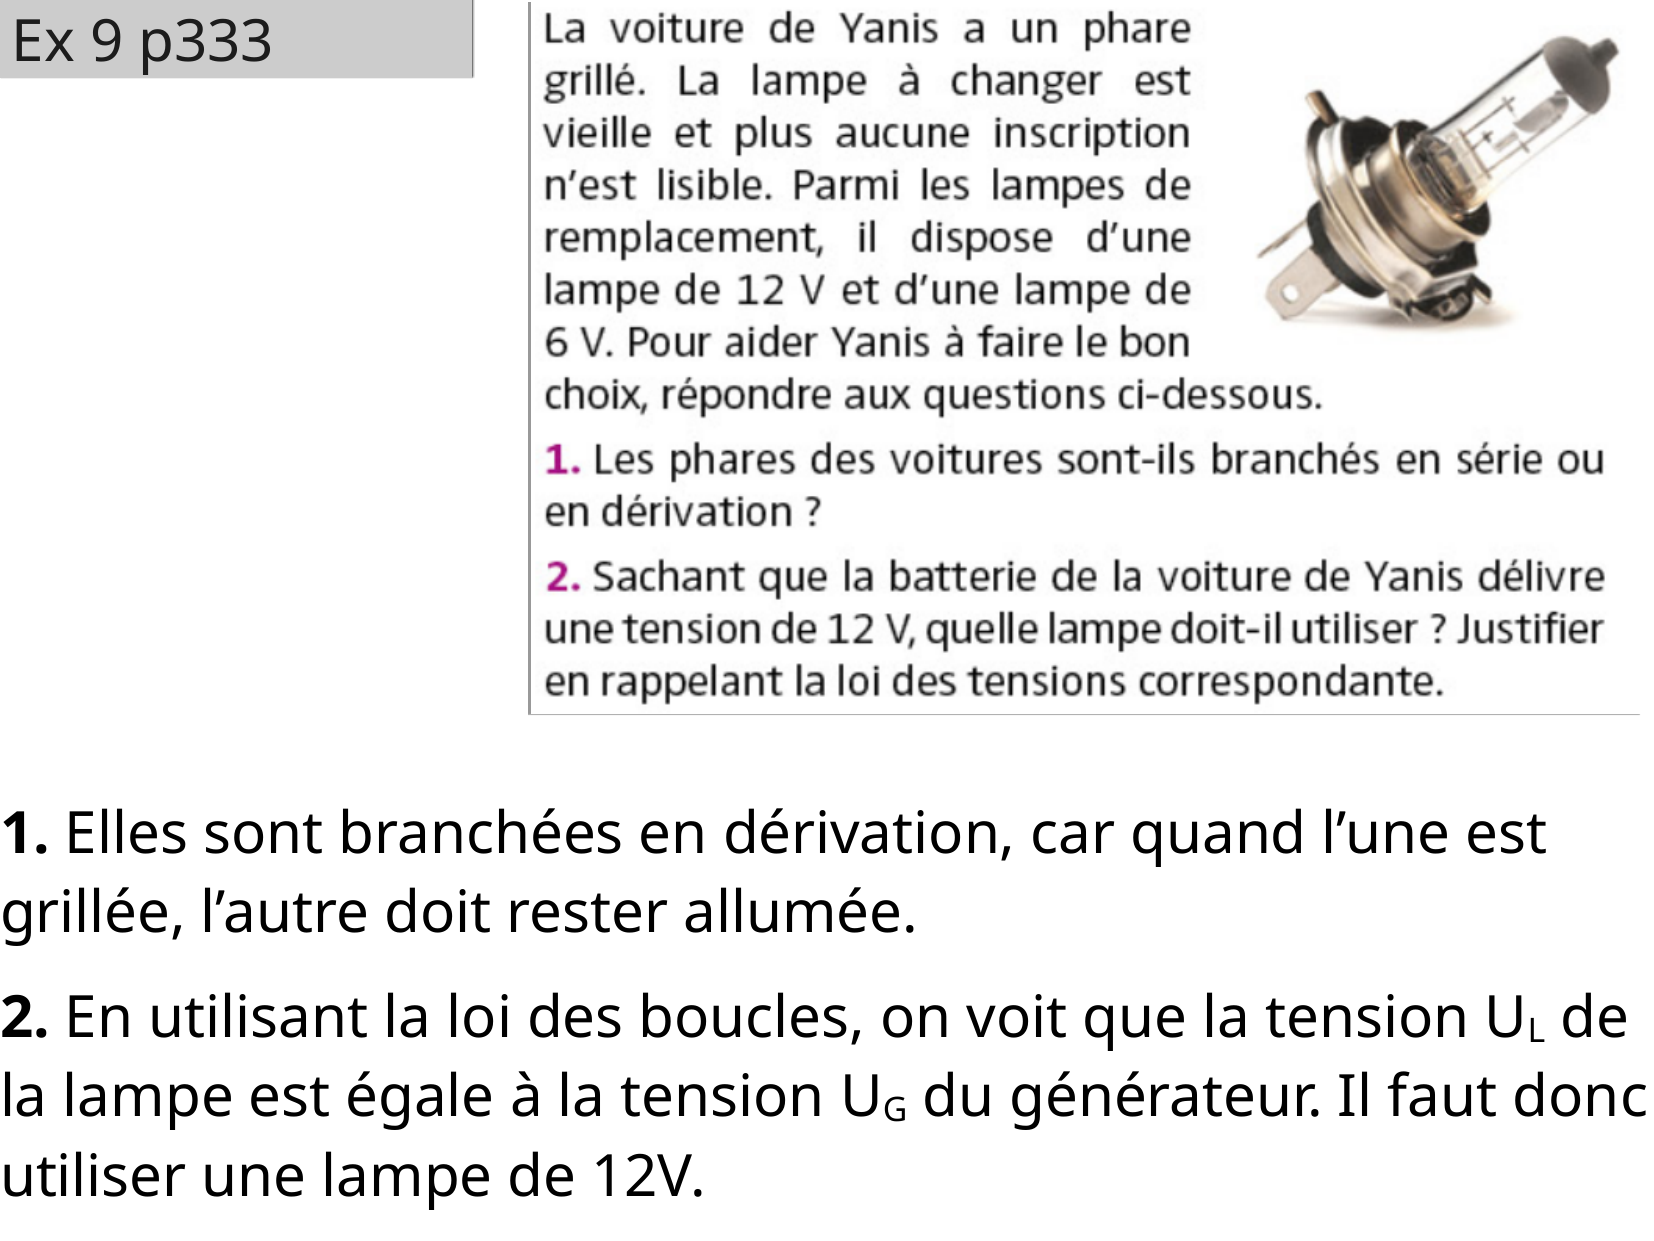

# Ex 9 p333
1. Elles sont branchées en dérivation, car quand l’une est grillée, l’autre doit rester allumée.
2. En utilisant la loi des boucles, on voit que la tension UL de la lampe est égale à la tension UG du générateur. Il faut donc utiliser une lampe de 12V.